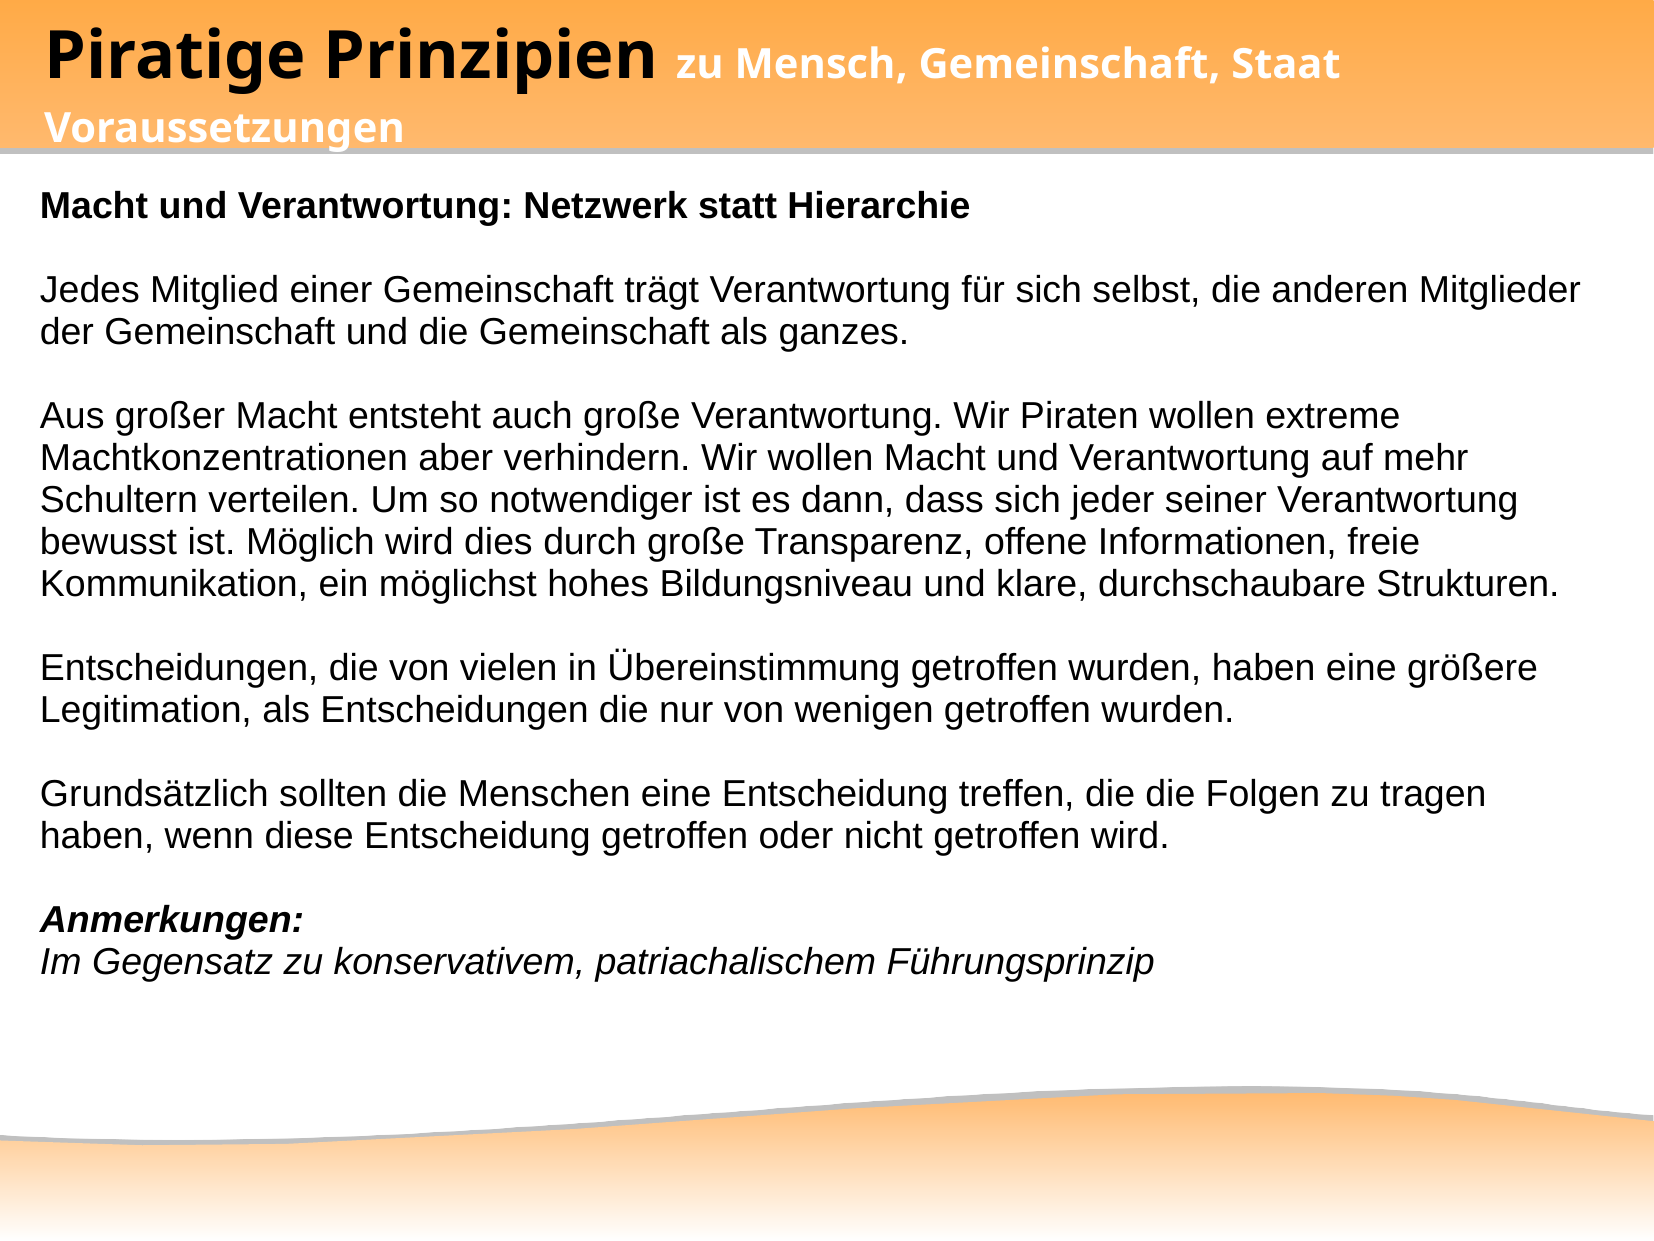

Piratige Prinzipien zu Mensch, Gemeinschaft, Staat
Voraussetzungen
Macht und Verantwortung: Netzwerk statt Hierarchie
Jedes Mitglied einer Gemeinschaft trägt Verantwortung für sich selbst, die anderen Mitglieder der Gemeinschaft und die Gemeinschaft als ganzes.
Aus großer Macht entsteht auch große Verantwortung. Wir Piraten wollen extreme Machtkonzentrationen aber verhindern. Wir wollen Macht und Verantwortung auf mehr Schultern verteilen. Um so notwendiger ist es dann, dass sich jeder seiner Verantwortung bewusst ist. Möglich wird dies durch große Transparenz, offene Informationen, freie Kommunikation, ein möglichst hohes Bildungsniveau und klare, durchschaubare Strukturen.
Entscheidungen, die von vielen in Übereinstimmung getroffen wurden, haben eine größere Legitimation, als Entscheidungen die nur von wenigen getroffen wurden.
Grundsätzlich sollten die Menschen eine Entscheidung treffen, die die Folgen zu tragen haben, wenn diese Entscheidung getroffen oder nicht getroffen wird.
Anmerkungen:
Im Gegensatz zu konservativem, patriachalischem Führungsprinzip